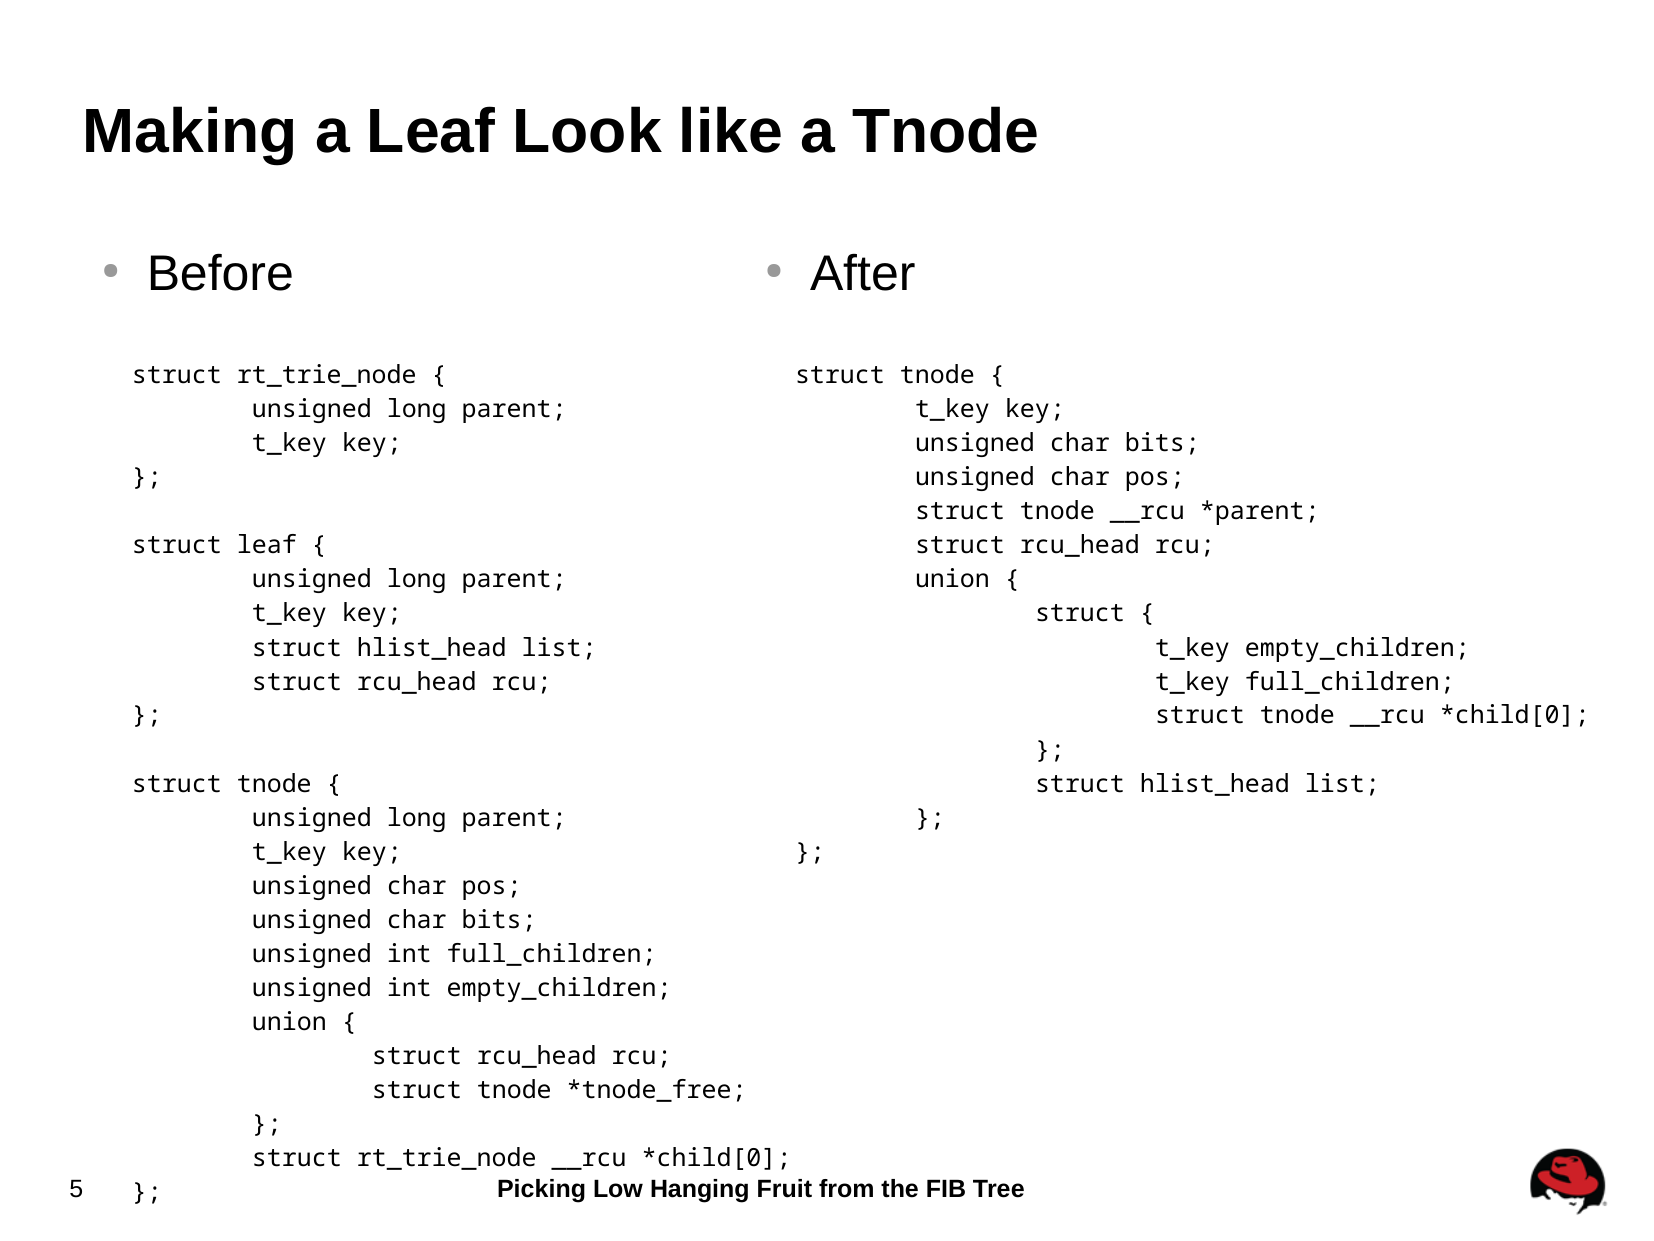

# Making a Leaf Look like a Tnode
Before
struct rt_trie_node {
 unsigned long parent;
 t_key key;
};
struct leaf {
 unsigned long parent;
 t_key key;
 struct hlist_head list;
 struct rcu_head rcu;
};
struct tnode {
 unsigned long parent;
 t_key key;
 unsigned char pos;
 unsigned char bits;
 unsigned int full_children;
 unsigned int empty_children;
 union {
 struct rcu_head rcu;
 struct tnode *tnode_free;
 };
 struct rt_trie_node __rcu *child[0];
};
After
struct tnode {
 t_key key;
 unsigned char bits;
 unsigned char pos;
 struct tnode __rcu *parent;
 struct rcu_head rcu;
 union {
 struct {
 t_key empty_children;
 t_key full_children;
 struct tnode __rcu *child[0];
 };
 struct hlist_head list;
 };
};